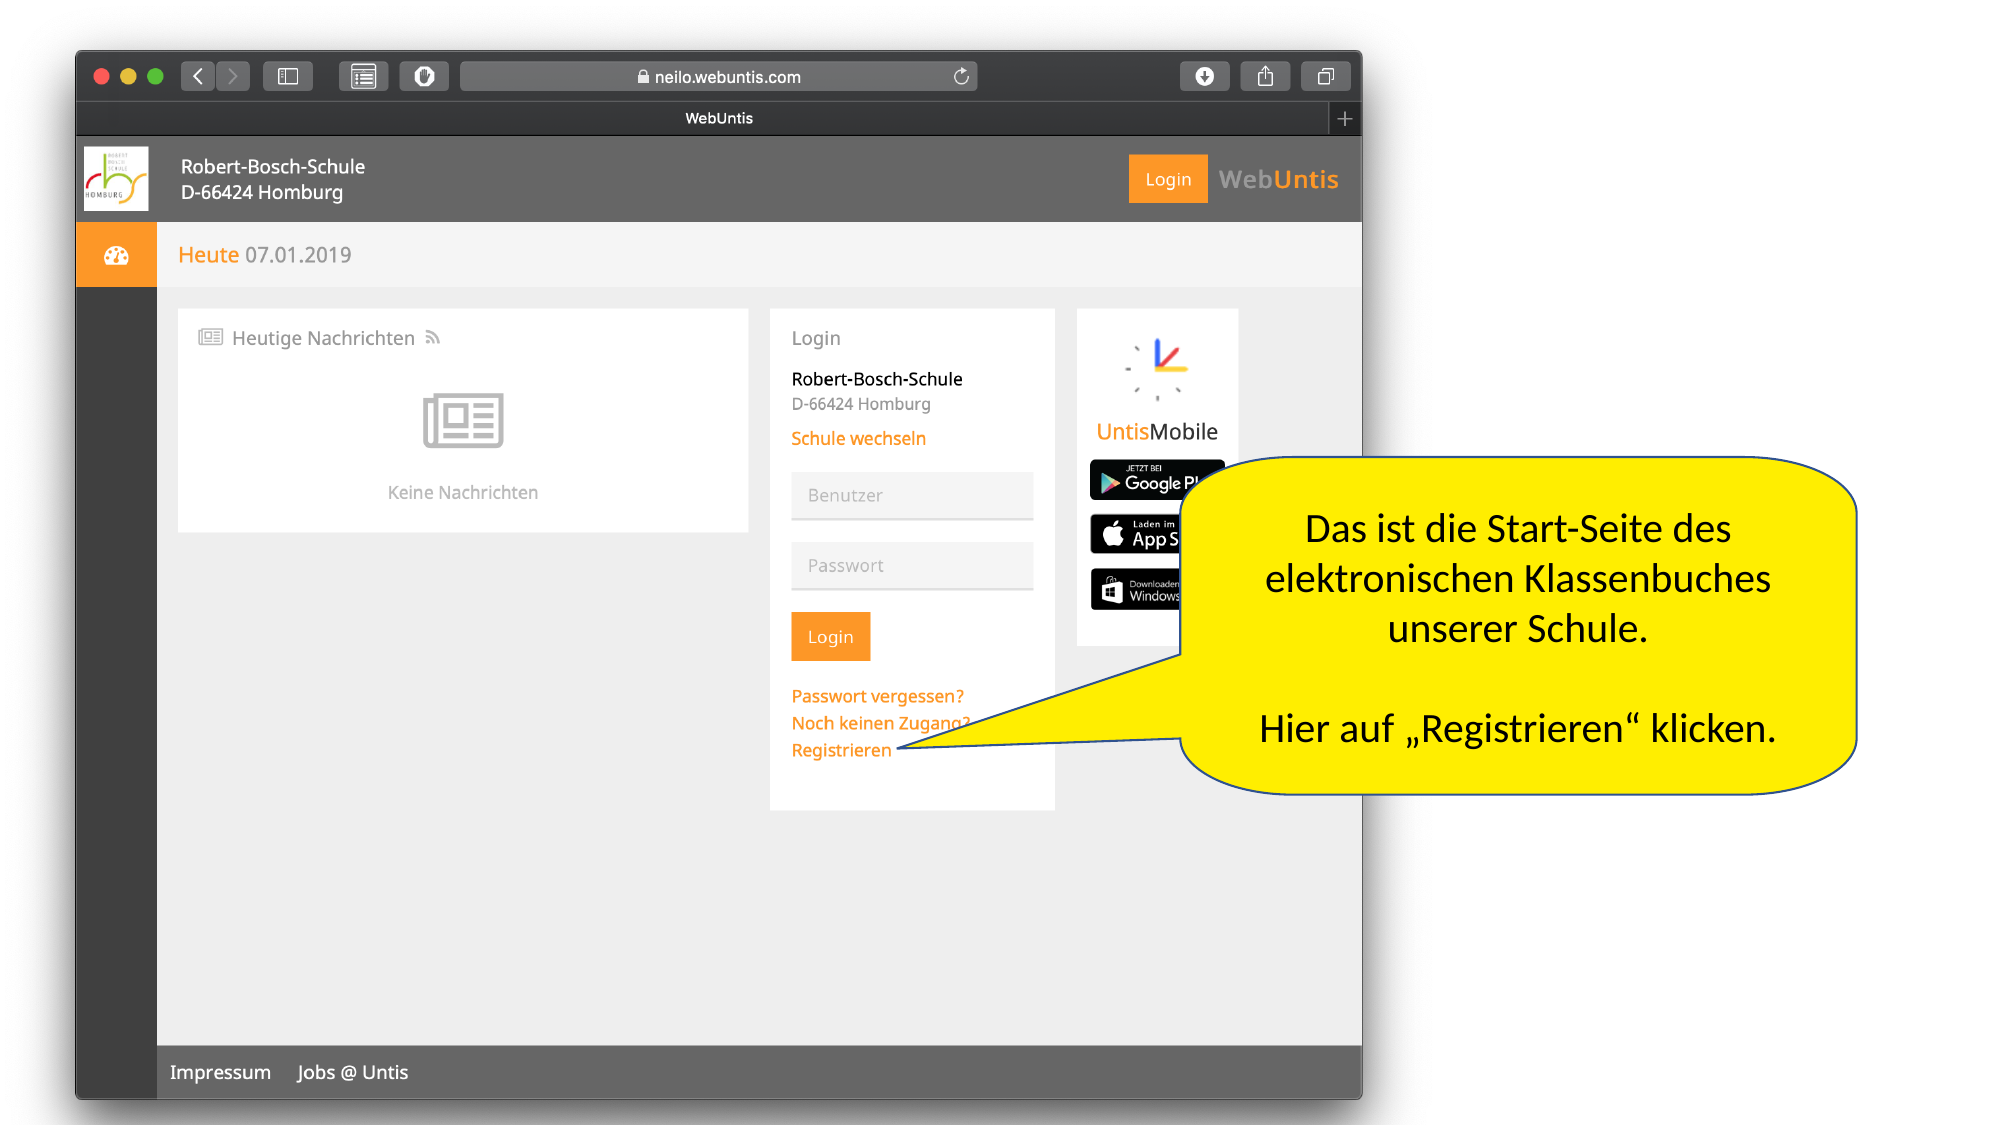

Das ist die Start-Seite des elektronischen Klassenbuches unserer Schule.
Hier auf „Registrieren“ klicken.